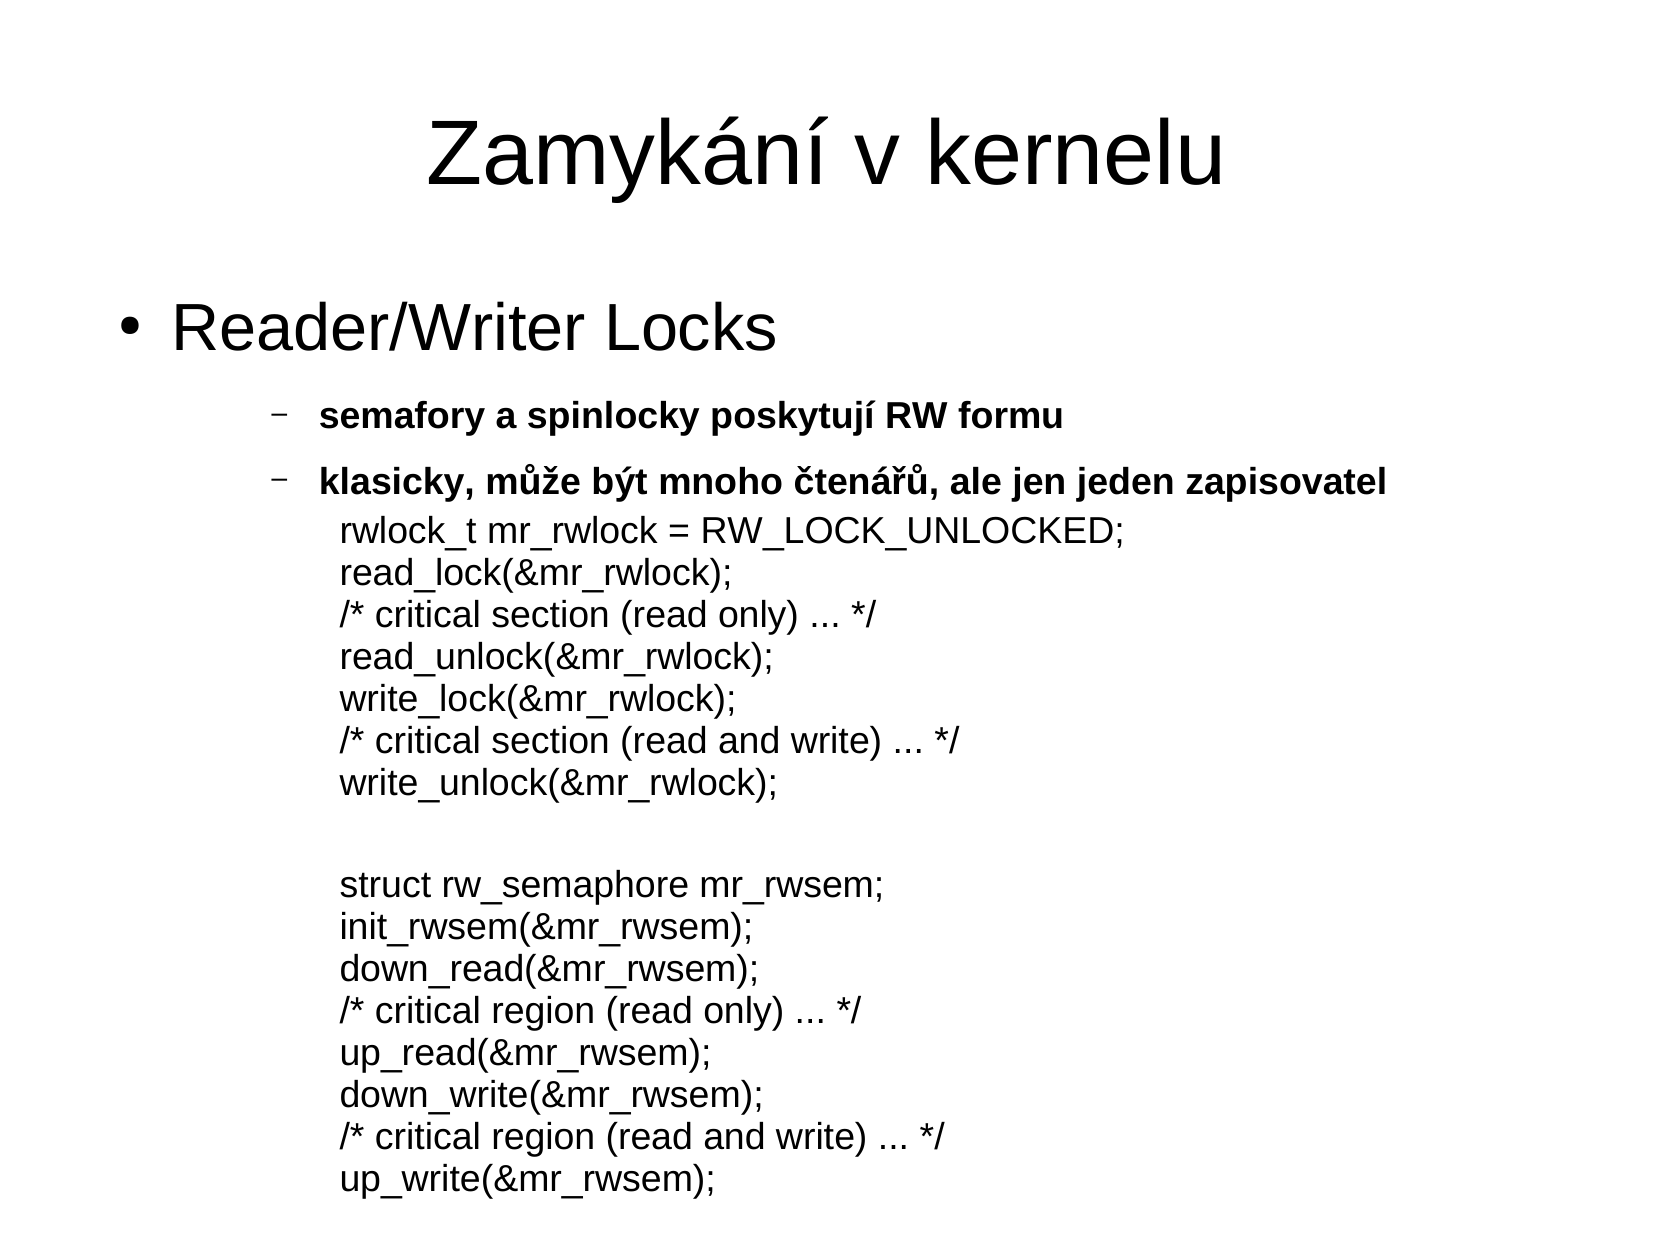

# Zamykání v kernelu
Reader/Writer Locks
semafory a spinlocky poskytují RW formu
klasicky, může být mnoho čtenářů, ale jen jeden zapisovatel
rwlock_t mr_rwlock = RW_LOCK_UNLOCKED;
read_lock(&mr_rwlock);
/* critical section (read only) ... */
read_unlock(&mr_rwlock);
write_lock(&mr_rwlock);
/* critical section (read and write) ... */
write_unlock(&mr_rwlock);
struct rw_semaphore mr_rwsem;
init_rwsem(&mr_rwsem);
down_read(&mr_rwsem);
/* critical region (read only) ... */
up_read(&mr_rwsem);
down_write(&mr_rwsem);
/* critical region (read and write) ... */
up_write(&mr_rwsem);